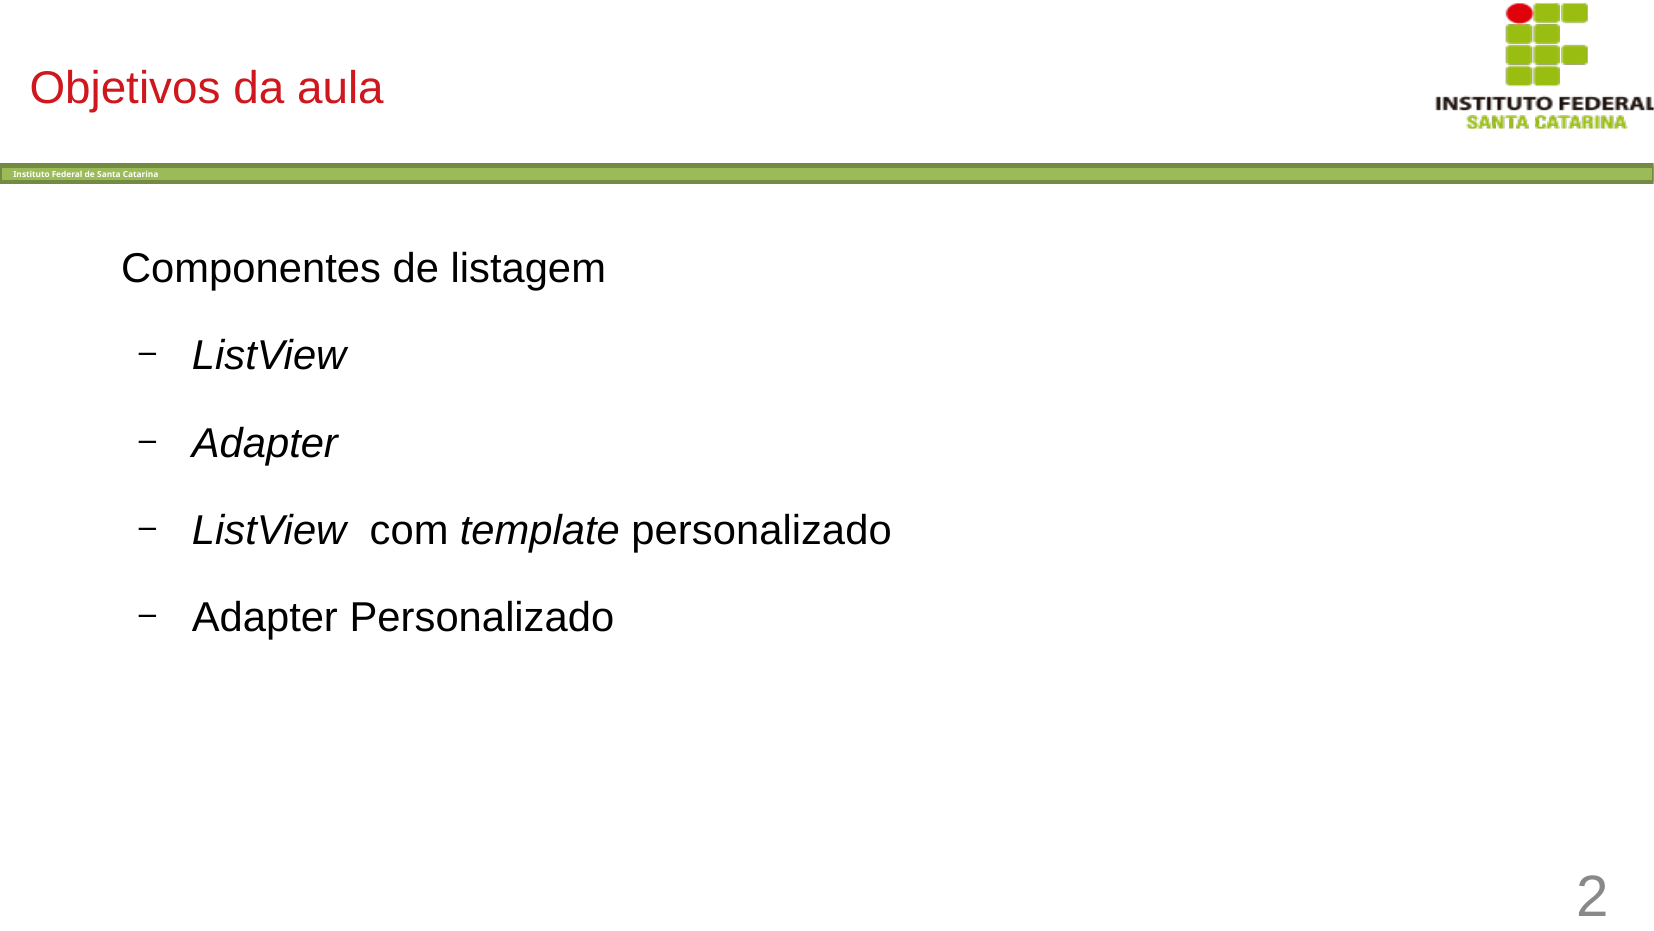

# Objetivos da aula
Componentes de listagem
ListView
Adapter
ListView com template personalizado
Adapter Personalizado
2